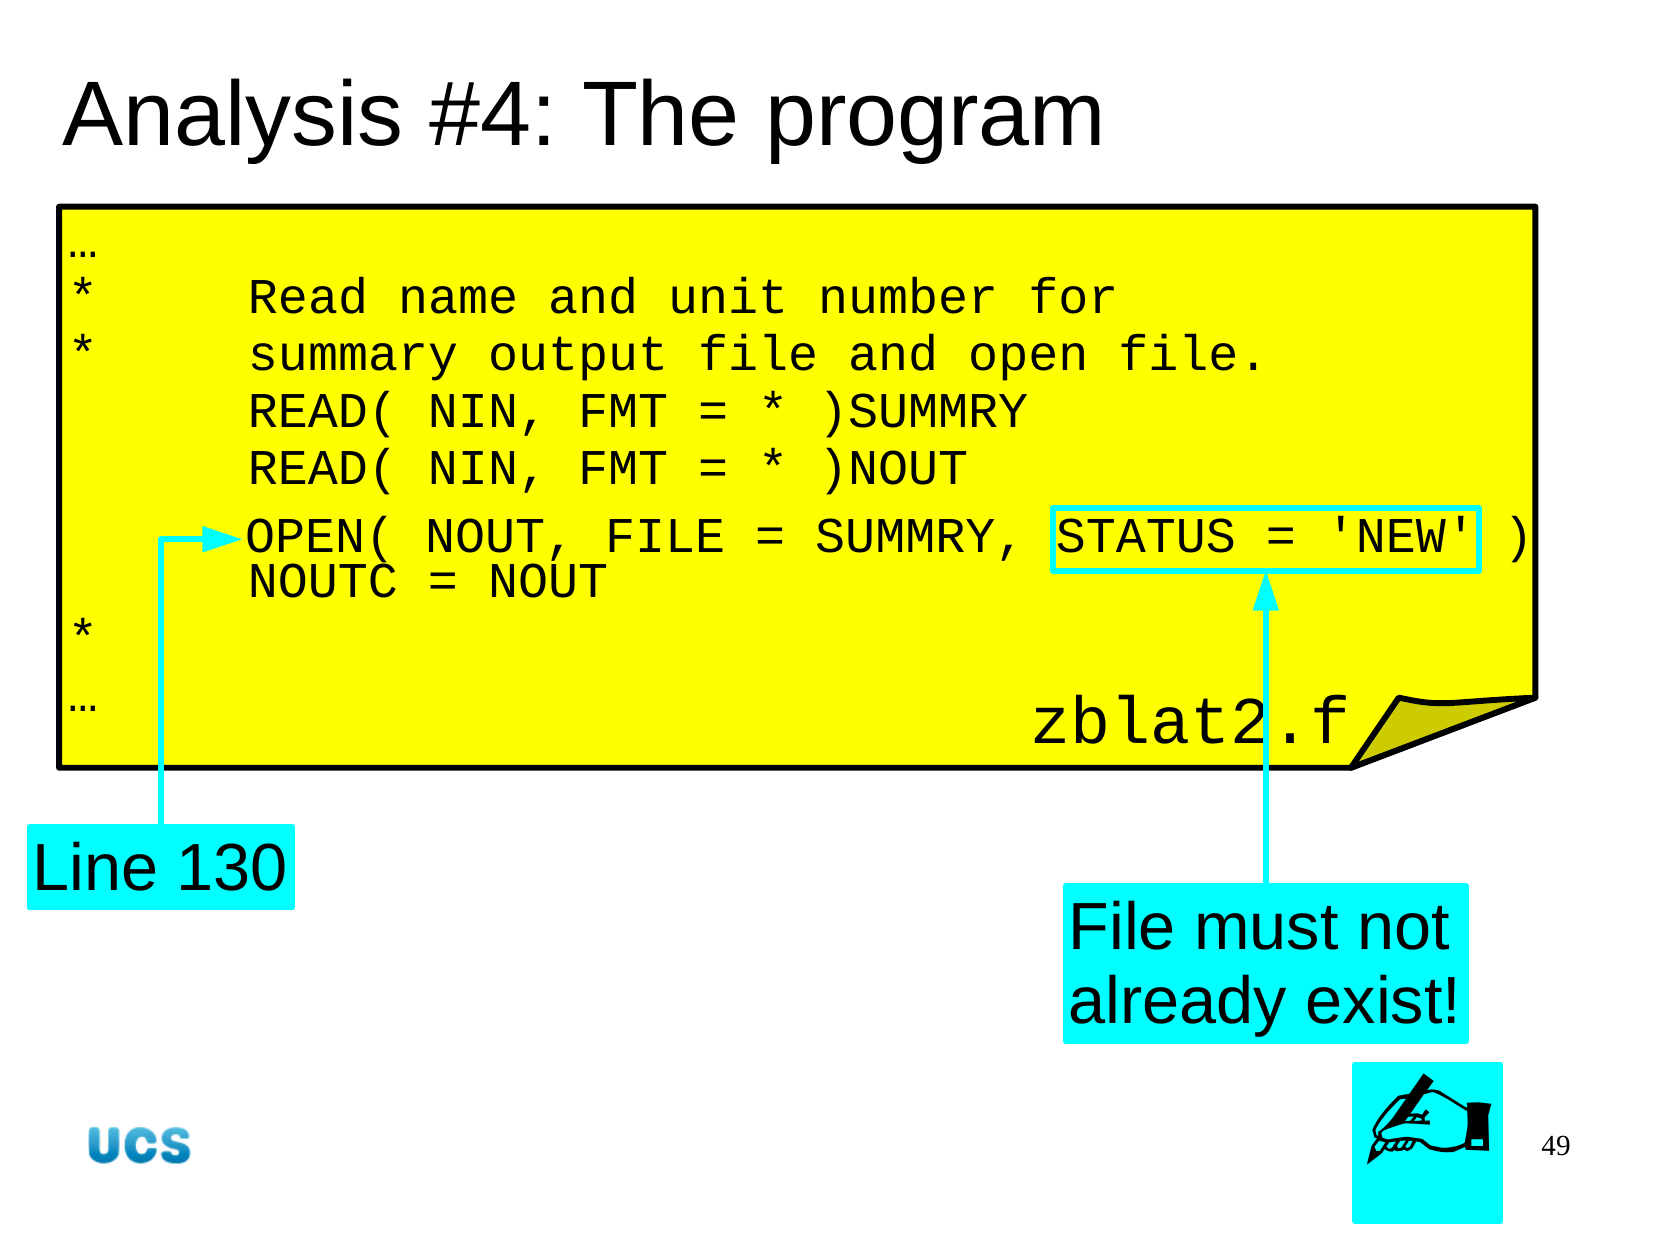

Analysis #4: The program
…
* Read name and unit number for
* summary output file and open file.
 READ( NIN, FMT = * )SUMMRY
 READ( NIN, FMT = * )NOUT
 NOUTC = NOUT
*
…
OPEN( NOUT, FILE = SUMMRY,
STATUS = 'NEW'
 )
zblat2.f
Line 130
File must not
already exist!

49